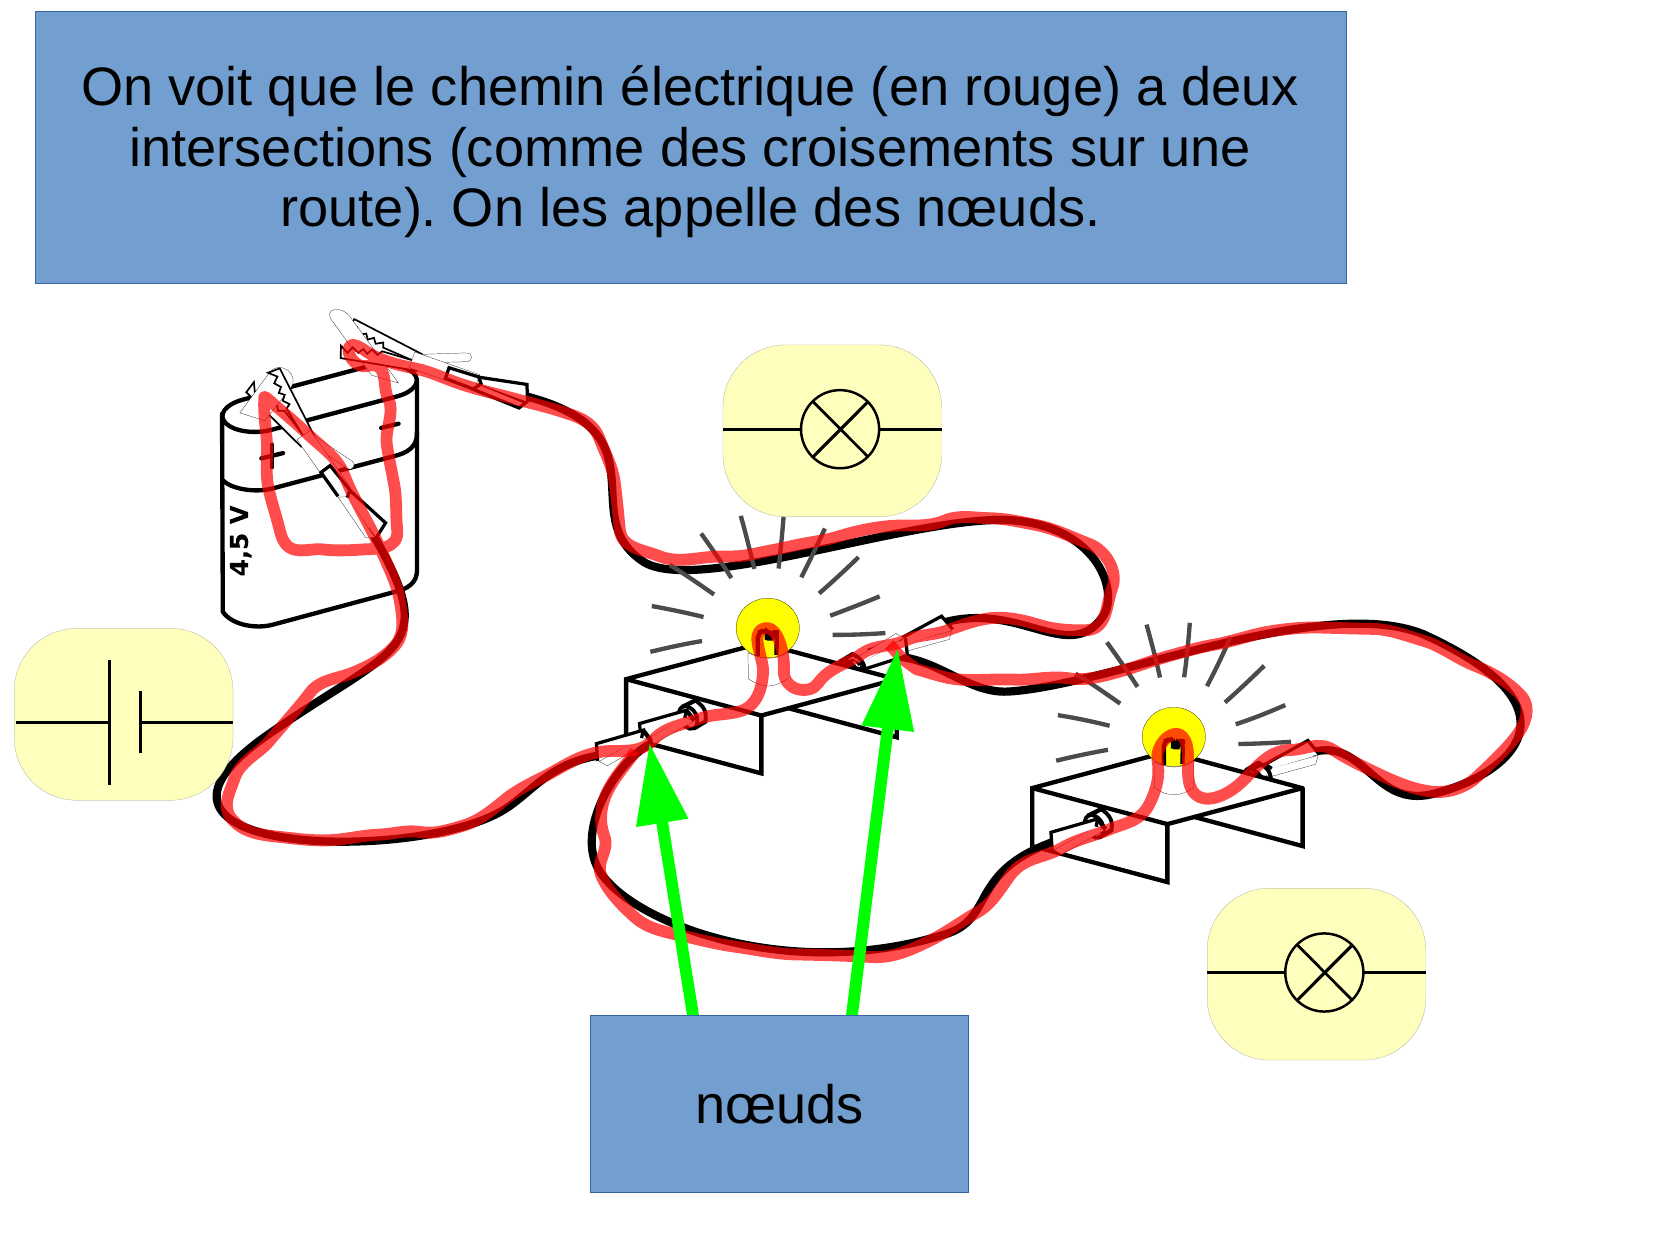

On voit que le chemin électrique (en rouge) a deux intersections (comme des croisements sur une route). On les appelle des nœuds.
#
nœuds